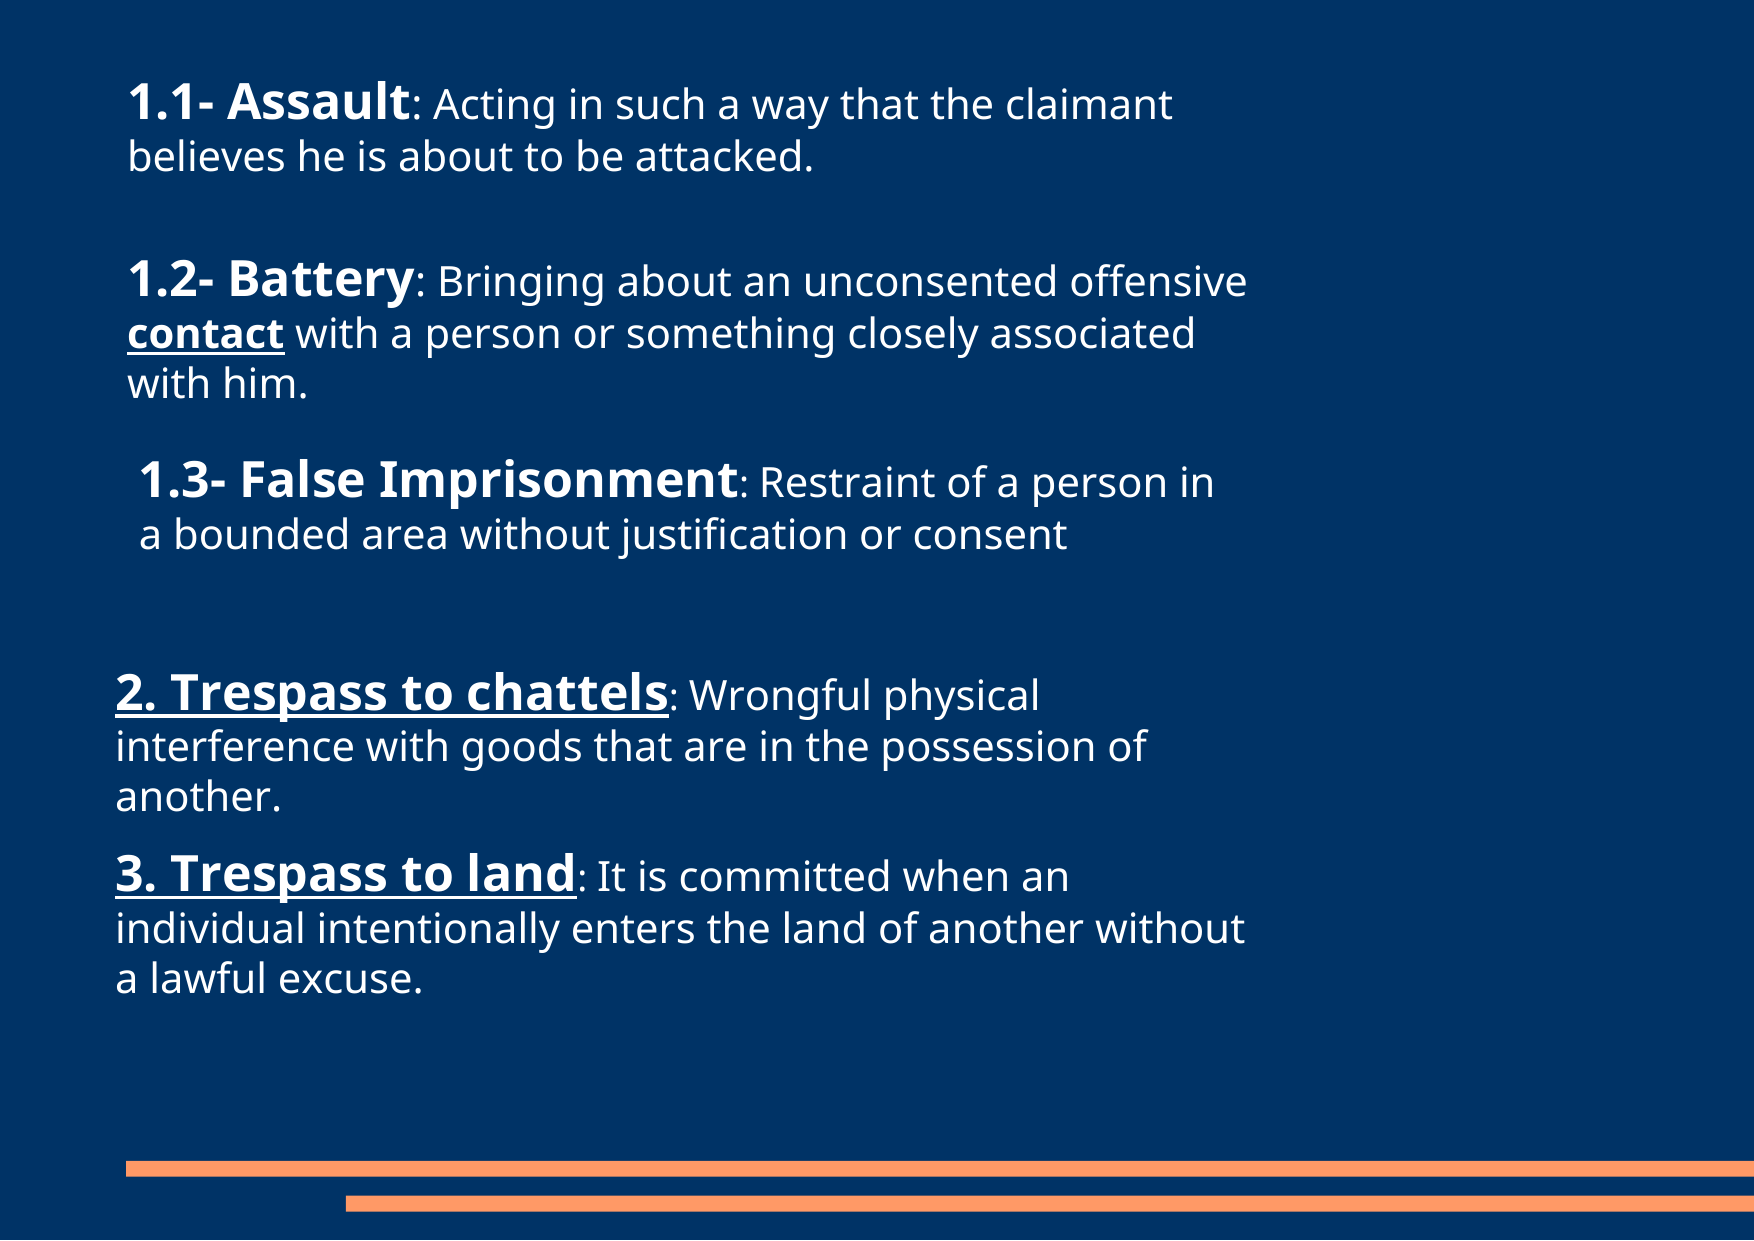

1.1- Assault: Acting in such a way that the claimant believes he is about to be attacked.
1.2- Battery: Bringing about an unconsented offensive contact with a person or something closely associated with him.
1.3- False Imprisonment: Restraint of a person in a bounded area without justification or consent
2. Trespass to chattels: Wrongful physical interference with goods that are in the possession of another.
3. Trespass to land: It is committed when an individual intentionally enters the land of another without a lawful excuse.